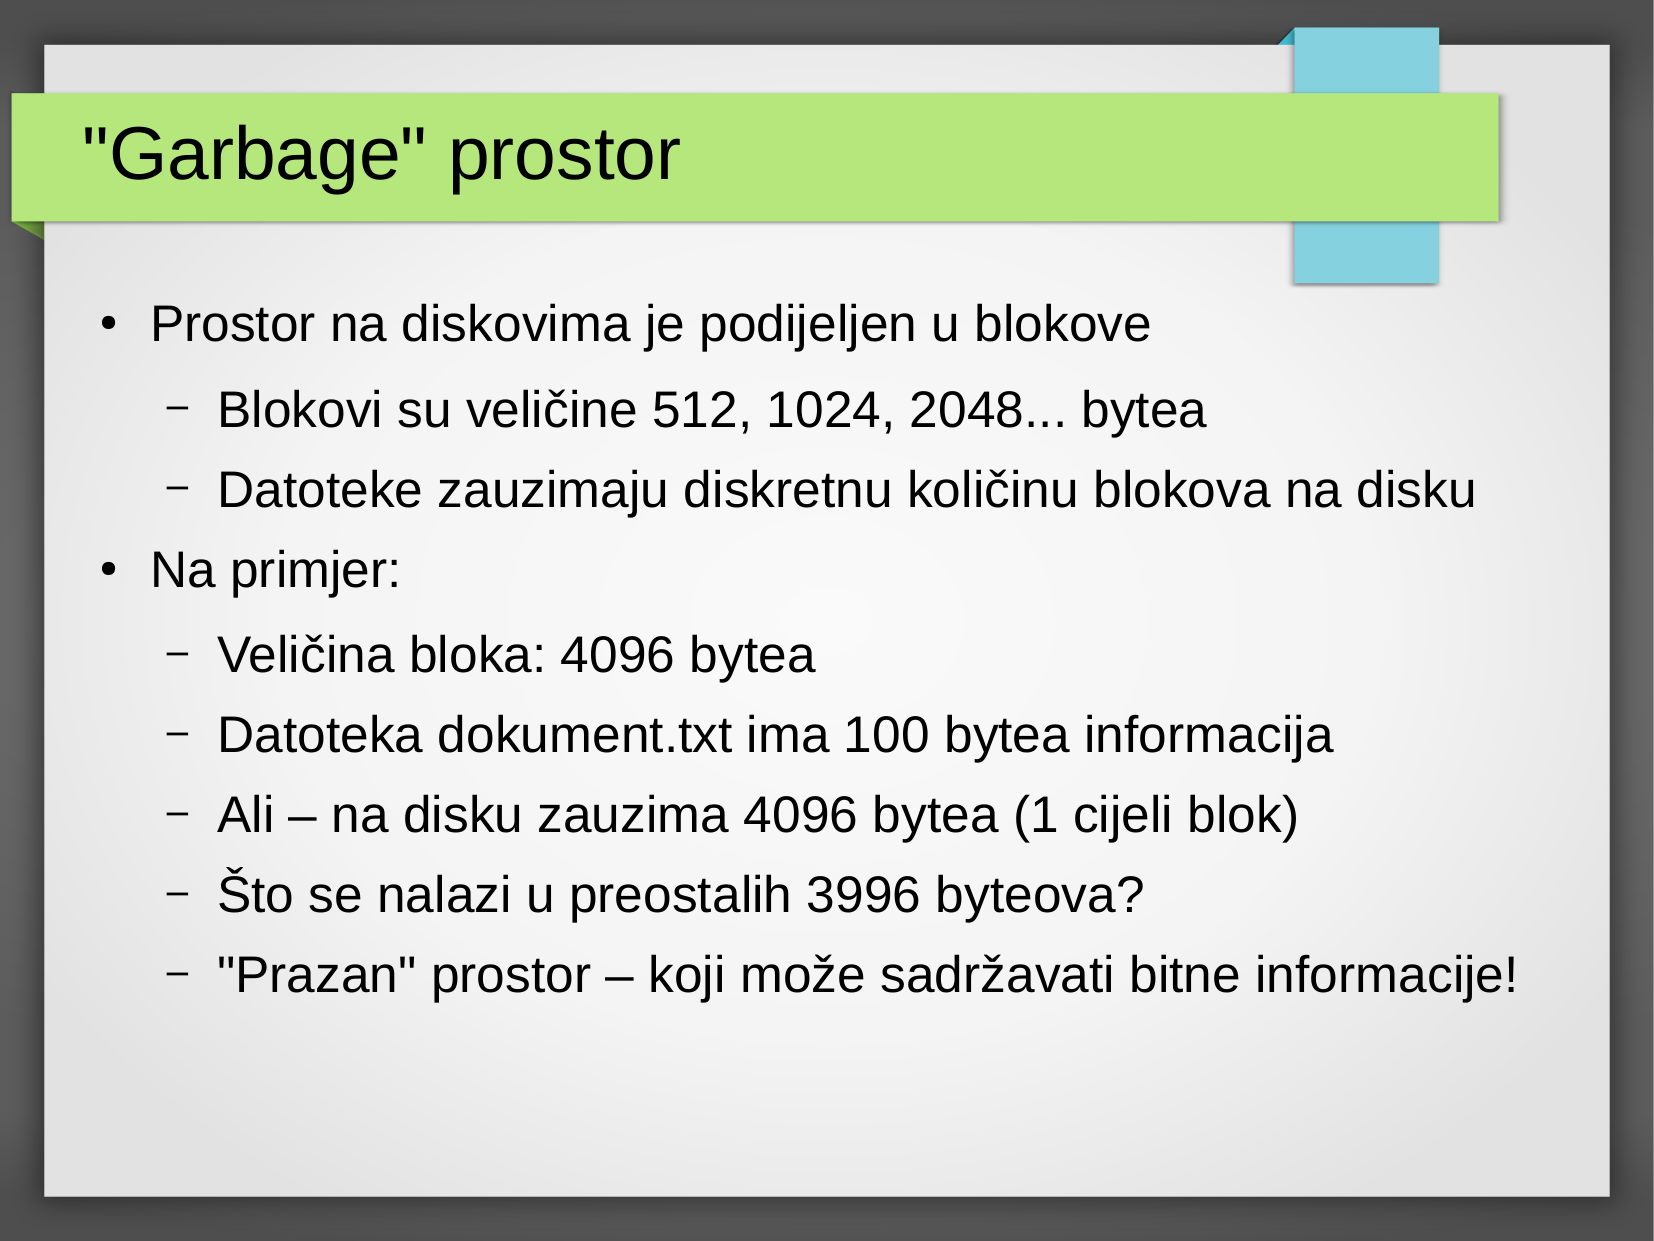

# "Garbage" prostor
Prostor na diskovima je podijeljen u blokove
Blokovi su veličine 512, 1024, 2048... bytea
Datoteke zauzimaju diskretnu količinu blokova na disku
Na primjer:
Veličina bloka: 4096 bytea
Datoteka dokument.txt ima 100 bytea informacija
Ali – na disku zauzima 4096 bytea (1 cijeli blok)
Što se nalazi u preostalih 3996 byteova?
"Prazan" prostor – koji može sadržavati bitne informacije!